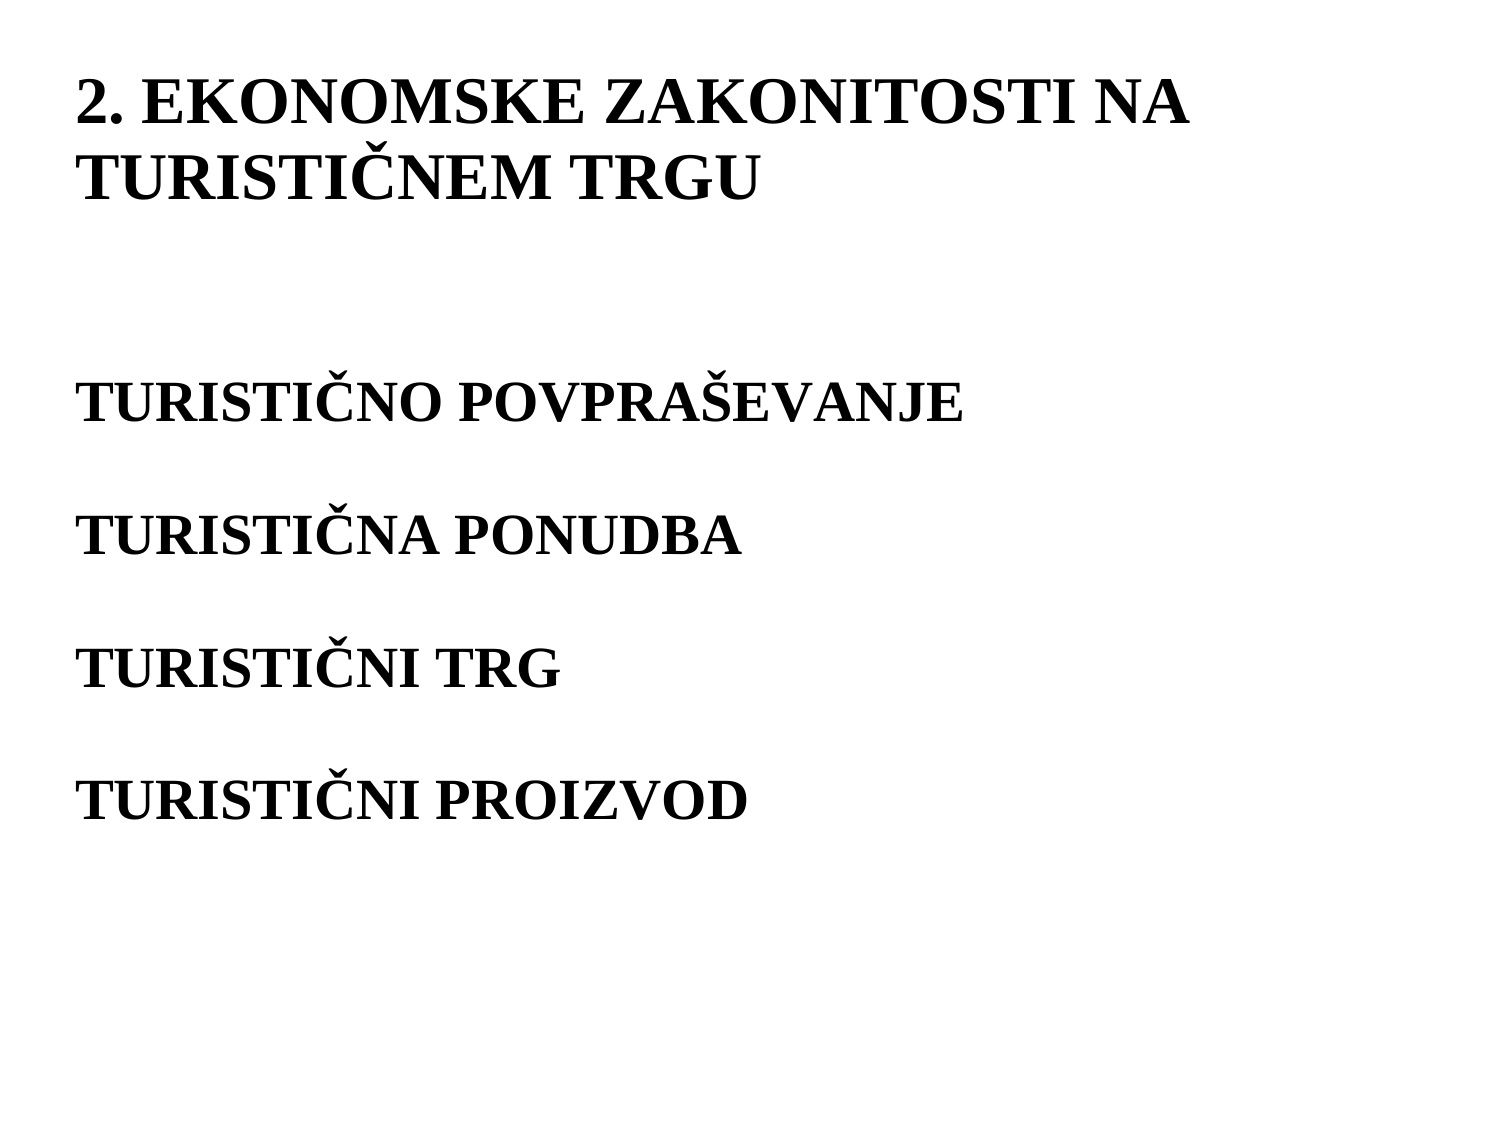

# 2. EKONOMSKE ZAKONITOSTI NA TURISTIČNEM TRGU
TURISTIČNO POVPRAŠEVANJE
TURISTIČNA PONUDBA
TURISTIČNI TRG
TURISTIČNI PROIZVOD